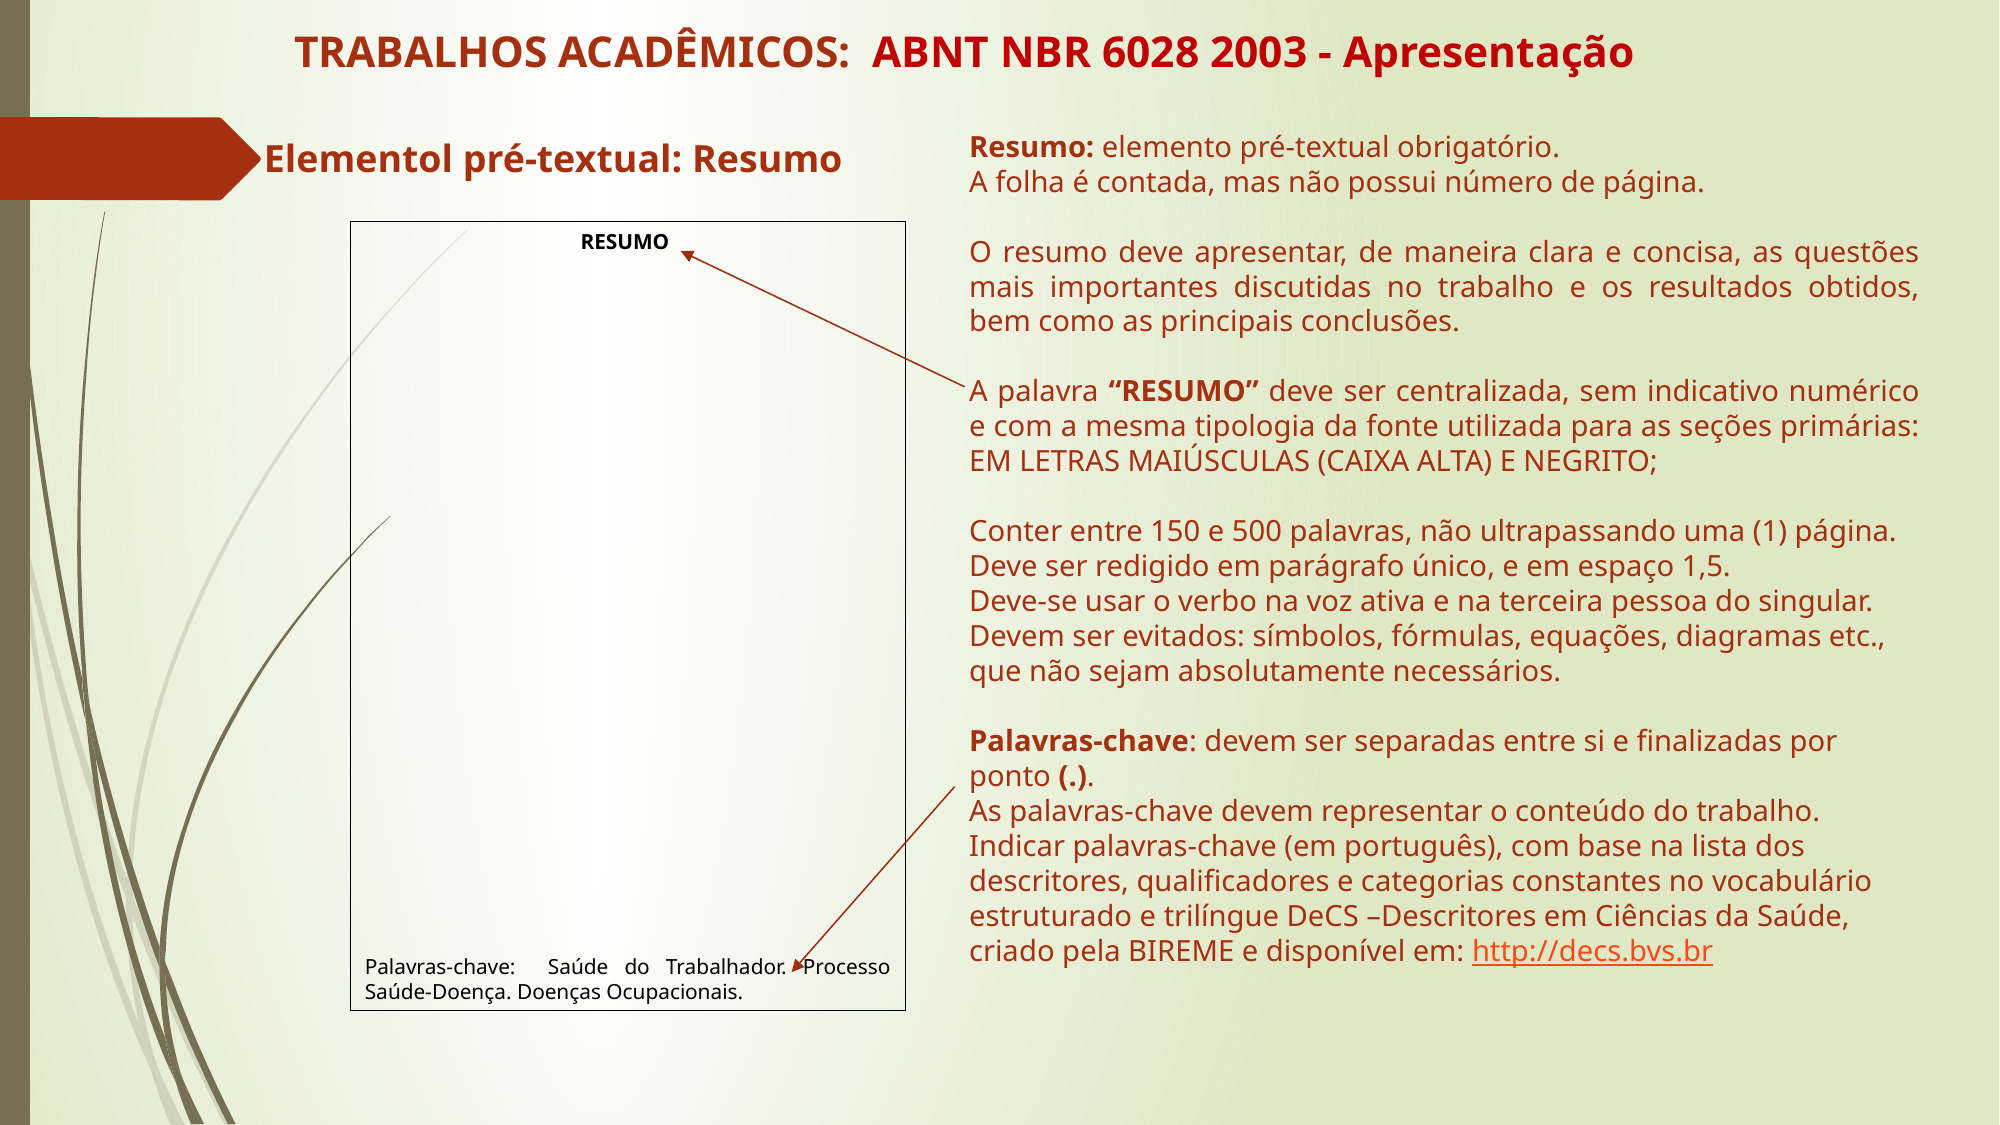

TRABALHOS ACADÊMICOS: ABNT NBR 6028 2003 - Apresentação
Resumo: elemento pré-textual obrigatório.
A folha é contada, mas não possui número de página.
O resumo deve apresentar, de maneira clara e concisa, as questões mais importantes discutidas no trabalho e os resultados obtidos, bem como as principais conclusões.
A palavra “RESUMO” deve ser centralizada, sem indicativo numérico e com a mesma tipologia da fonte utilizada para as seções primárias: EM LETRAS MAIÚSCULAS (CAIXA ALTA) E NEGRITO;
Conter entre 150 e 500 palavras, não ultrapassando uma (1) página.
Deve ser redigido em parágrafo único, e em espaço 1,5.
Deve-se usar o verbo na voz ativa e na terceira pessoa do singular.
Devem ser evitados: símbolos, fórmulas, equações, diagramas etc., que não sejam absolutamente necessários.
Palavras-chave: devem ser separadas entre si e finalizadas por ponto (.).
As palavras-chave devem representar o conteúdo do trabalho.
Indicar palavras-chave (em português), com base na lista dos descritores, qualificadores e categorias constantes no vocabulário estruturado e trilíngue DeCS –Descritores em Ciências da Saúde, criado pela BIREME e disponível em: http://decs.bvs.br
Elementol pré-textual: Resumo
RESUMO
Palavras-chave: Saúde do Trabalhador. Processo Saúde-Doença. Doenças Ocupacionais.